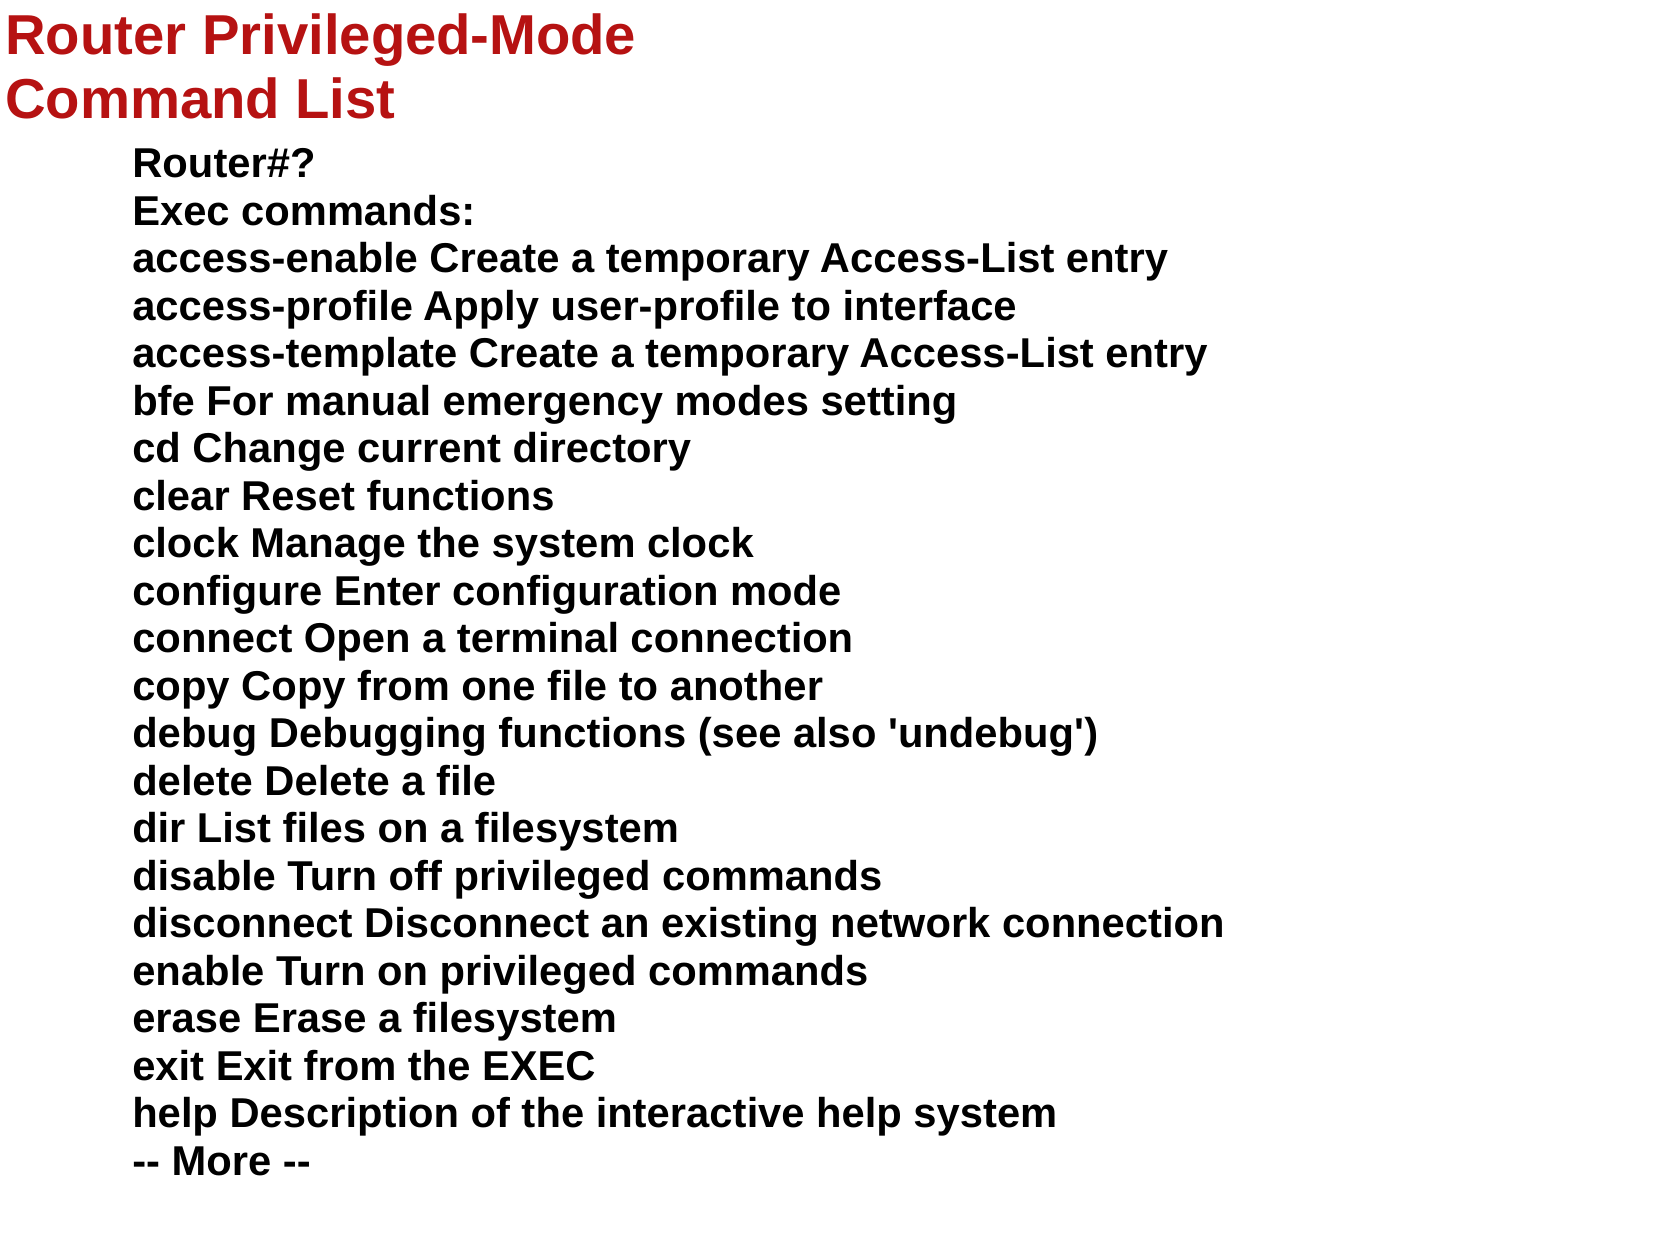

Router Privileged-Mode
Command List
Router#?
Exec commands:
access-enable Create a temporary Access-List entry
access-profile Apply user-profile to interface
access-template Create a temporary Access-List entry
bfe For manual emergency modes setting
cd Change current directory
clear Reset functions
clock Manage the system clock
configure Enter configuration mode
connect Open a terminal connection
copy Copy from one file to another
debug Debugging functions (see also 'undebug')
delete Delete a file
dir List files on a filesystem
disable Turn off privileged commands
disconnect Disconnect an existing network connection
enable Turn on privileged commands
erase Erase a filesystem
exit Exit from the EXEC
help Description of the interactive help system
-- More --